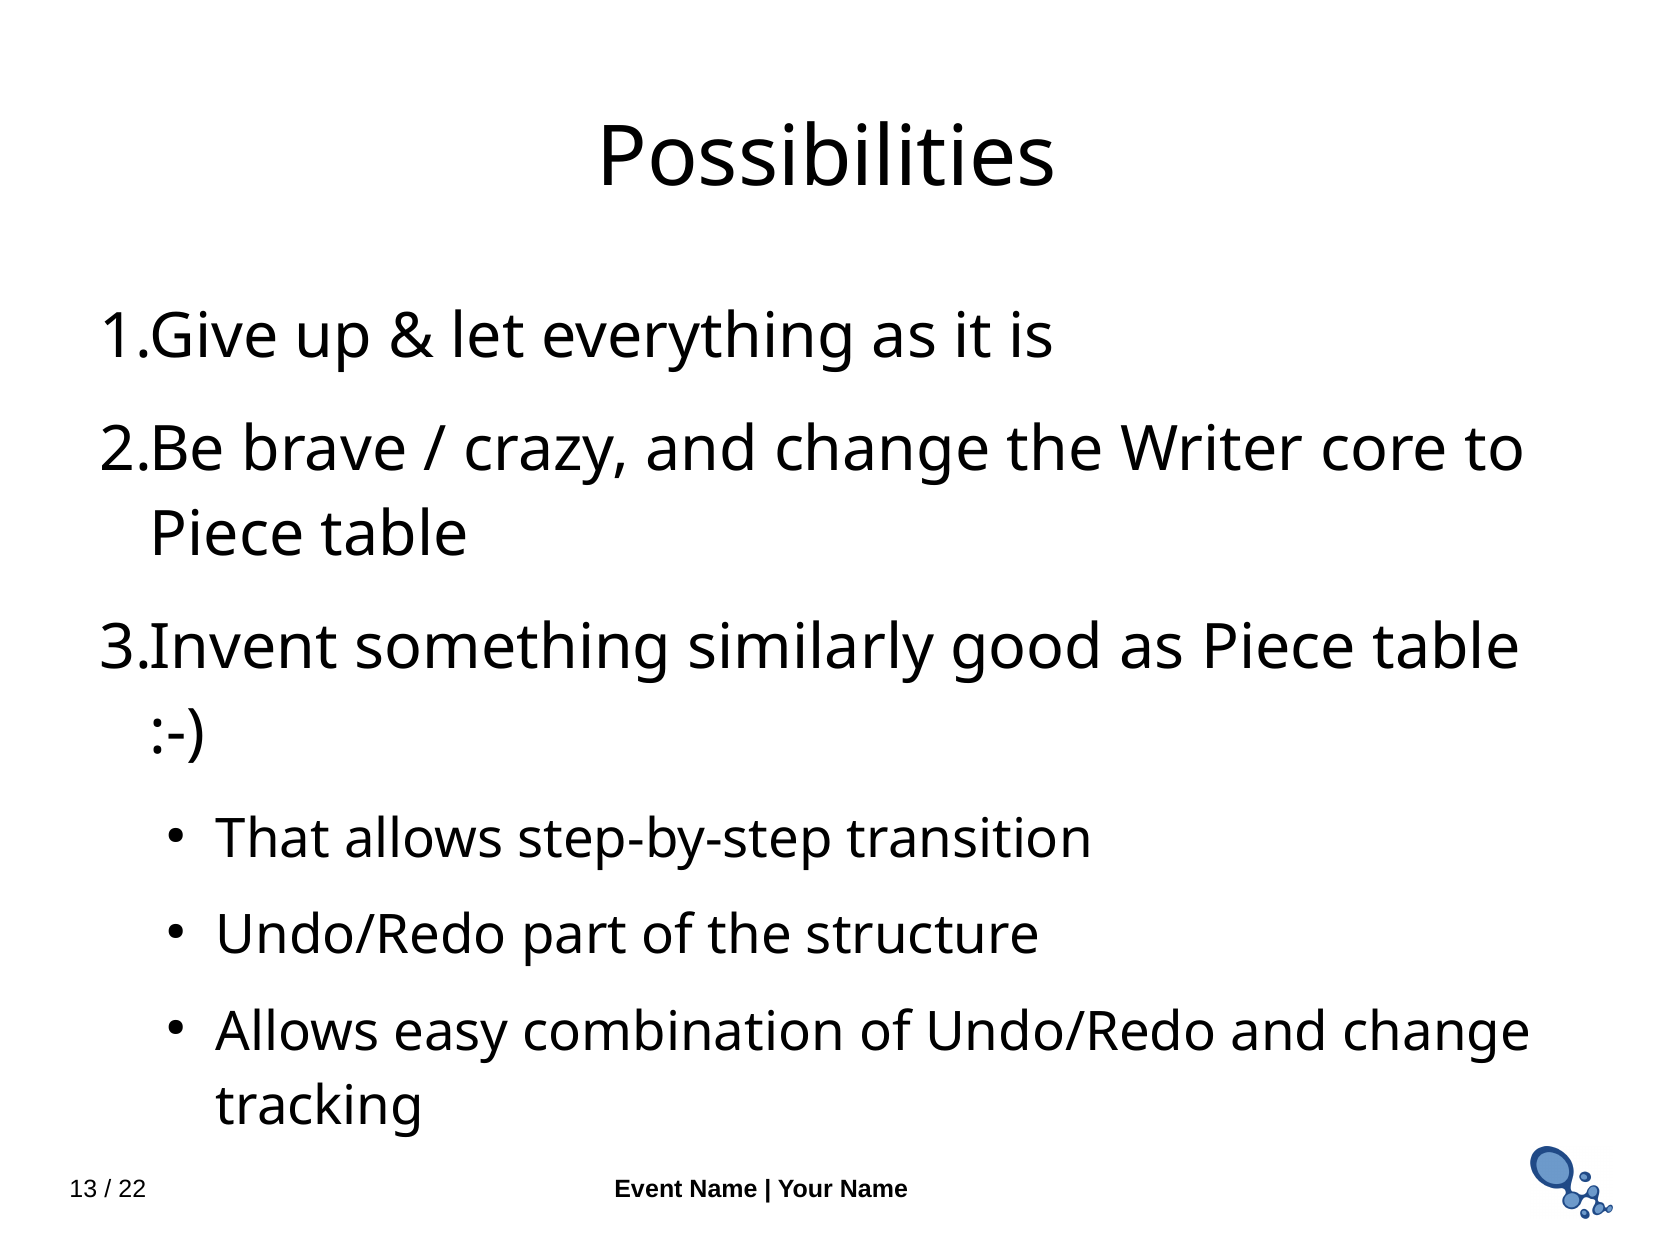

# Possibilities
Give up & let everything as it is
Be brave / crazy, and change the Writer core to Piece table
Invent something similarly good as Piece table :-)
That allows step-by-step transition
Undo/Redo part of the structure
Allows easy combination of Undo/Redo and change tracking